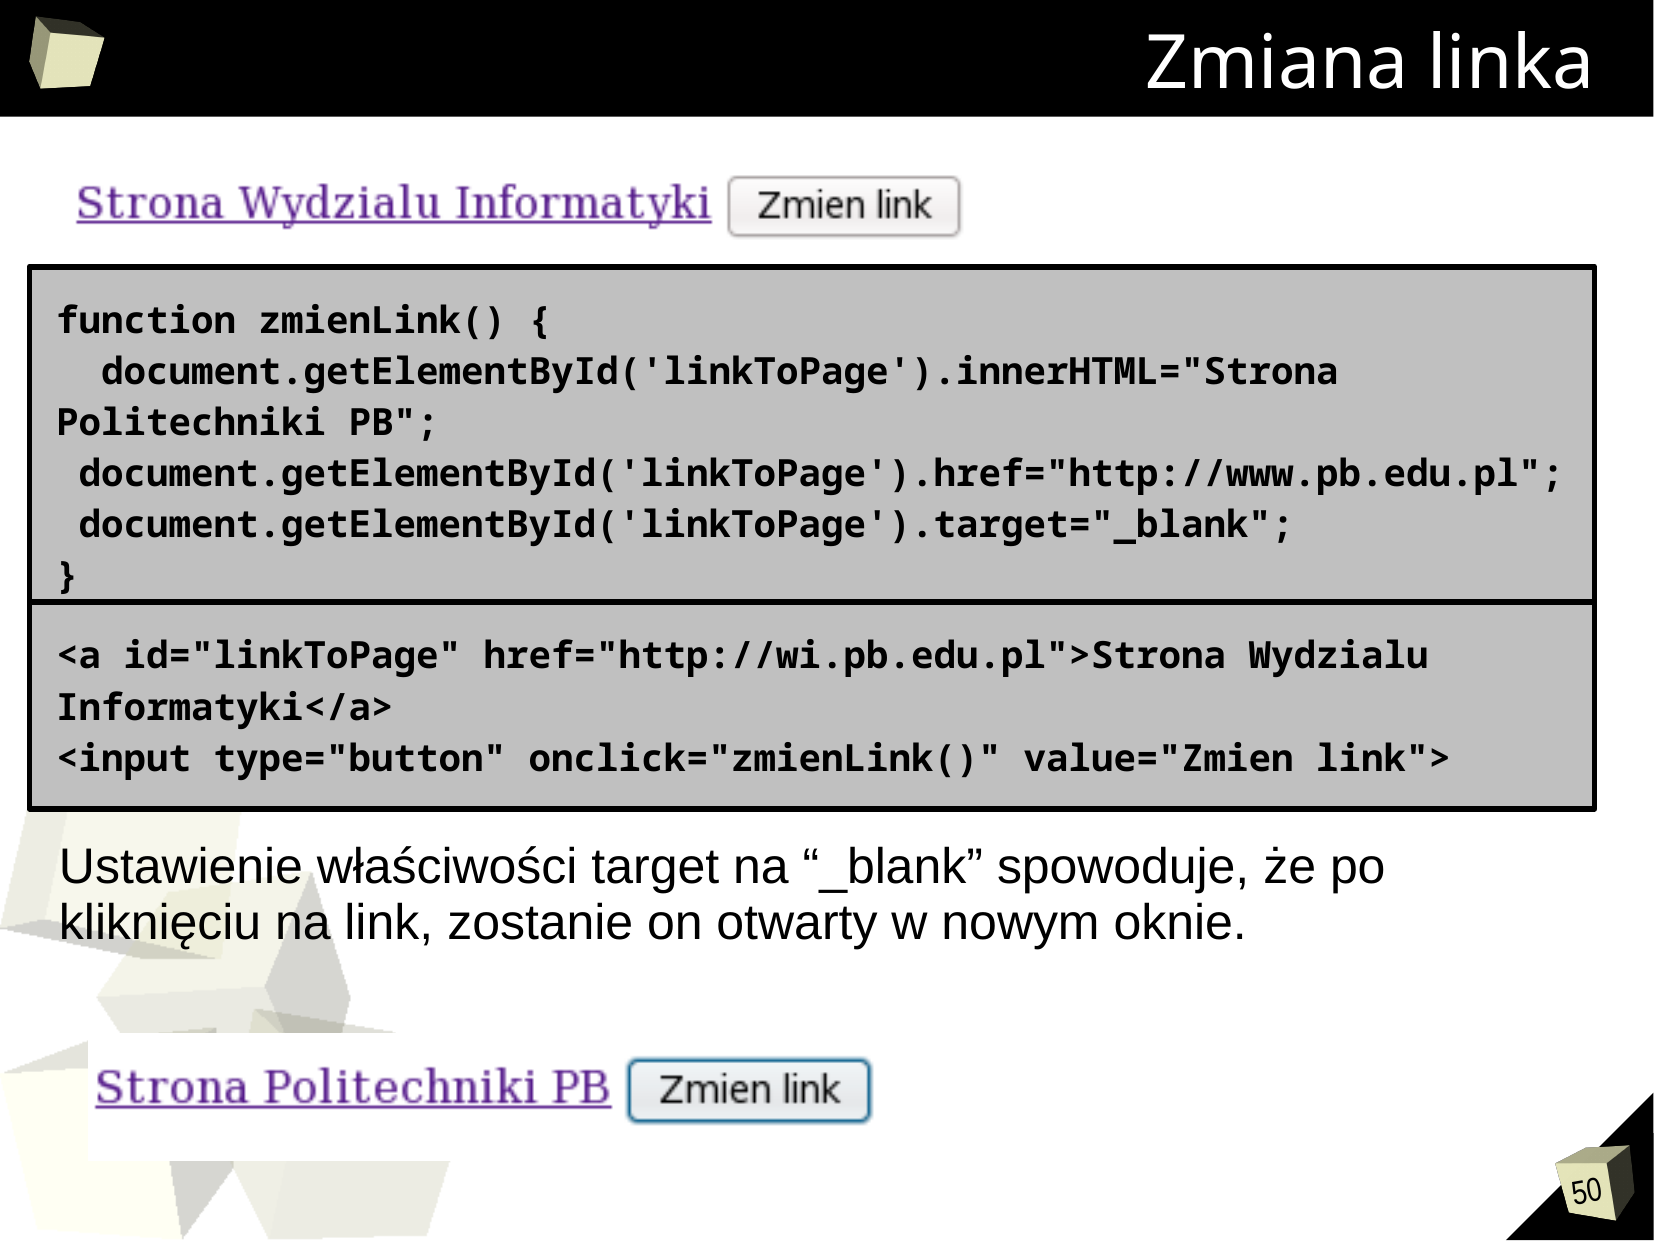

# Zmiana linka
function zmienLink() {
 document.getElementById('linkToPage').innerHTML="Strona Politechniki PB";
 document.getElementById('linkToPage').href="http://www.pb.edu.pl";
 document.getElementById('linkToPage').target="_blank";
}
<a id="linkToPage" href="http://wi.pb.edu.pl">Strona Wydzialu Informatyki</a>
<input type="button" onclick="zmienLink()" value="Zmien link">
Ustawienie właściwości target na “_blank” spowoduje, że po kliknięciu na link, zostanie on otwarty w nowym oknie.